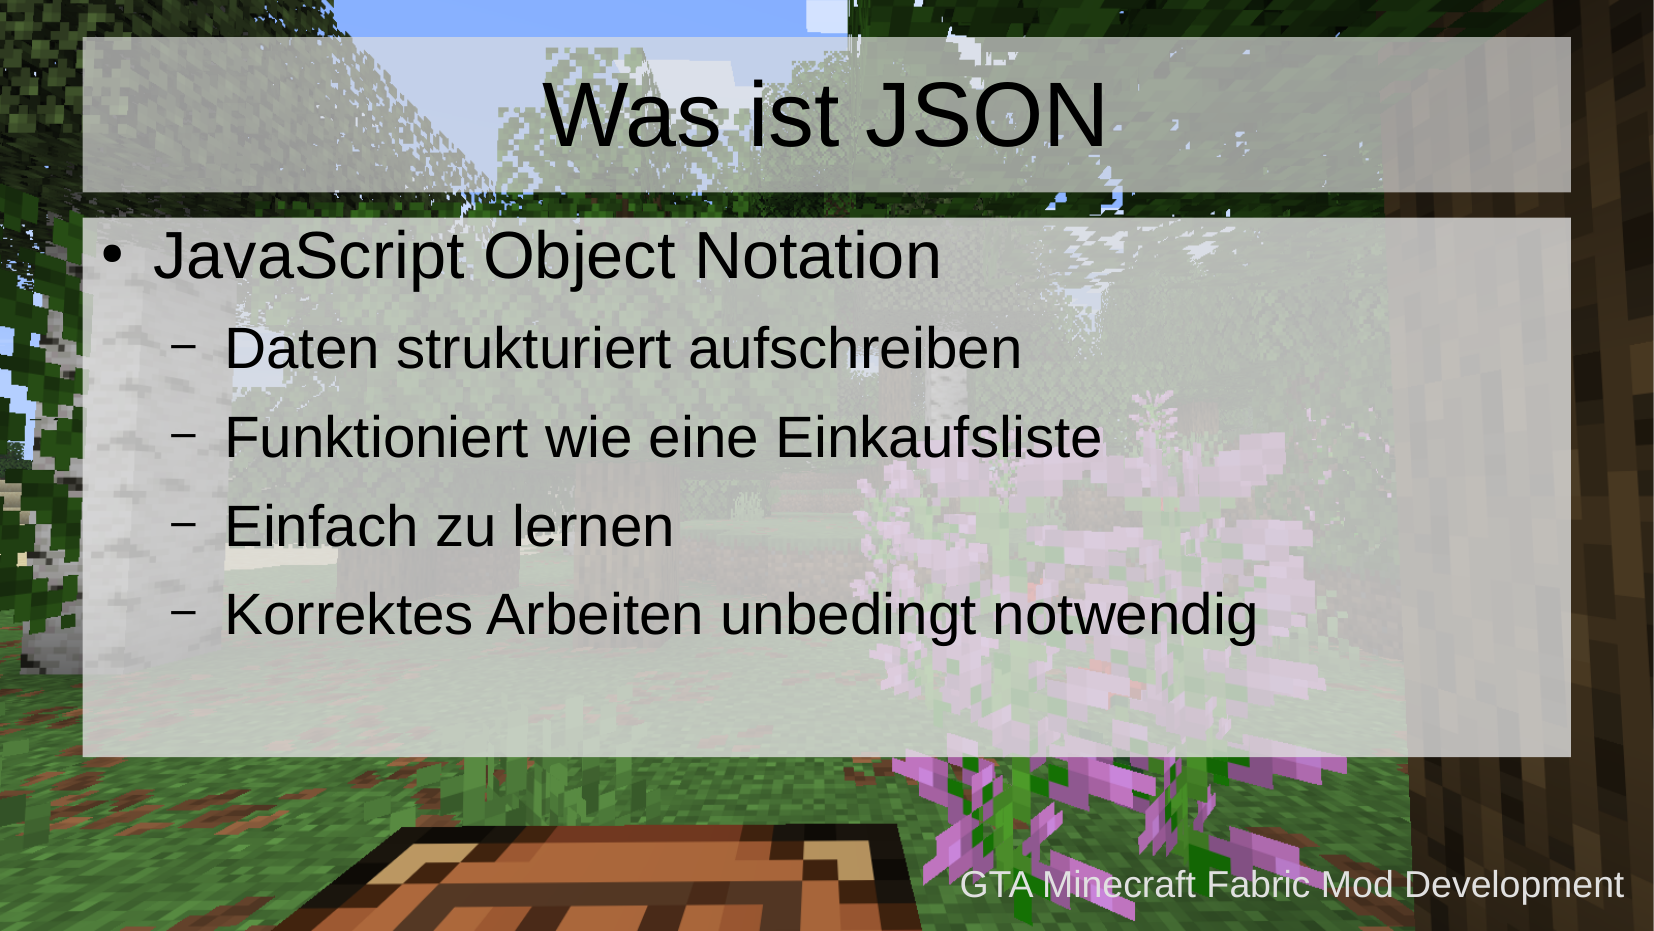

# Was ist JSON
JavaScript Object Notation
Daten strukturiert aufschreiben
Funktioniert wie eine Einkaufsliste
Einfach zu lernen
Korrektes Arbeiten unbedingt notwendig